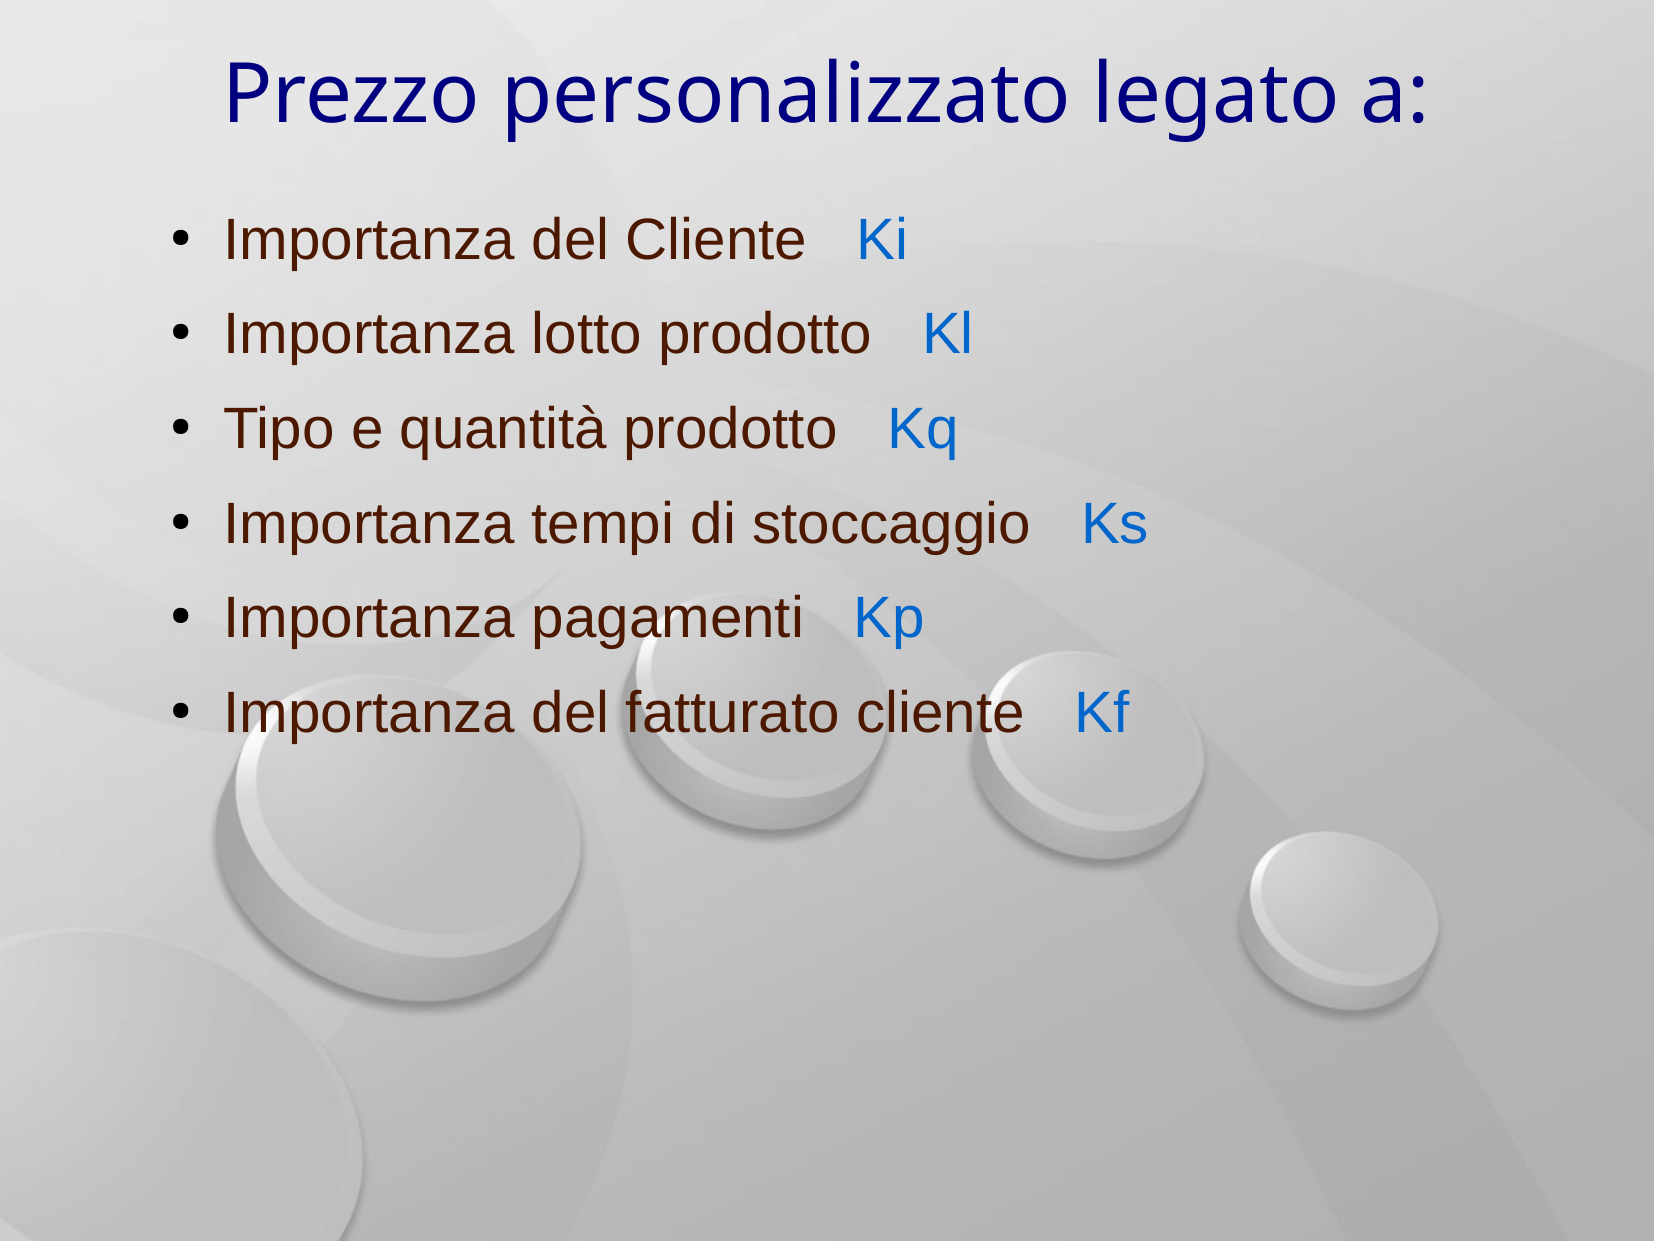

Prezzo personalizzato legato a:
# Importanza del Cliente Ki
Importanza lotto prodotto Kl
Tipo e quantità prodotto Kq
Importanza tempi di stoccaggio Ks
Importanza pagamenti Kp
Importanza del fatturato cliente Kf